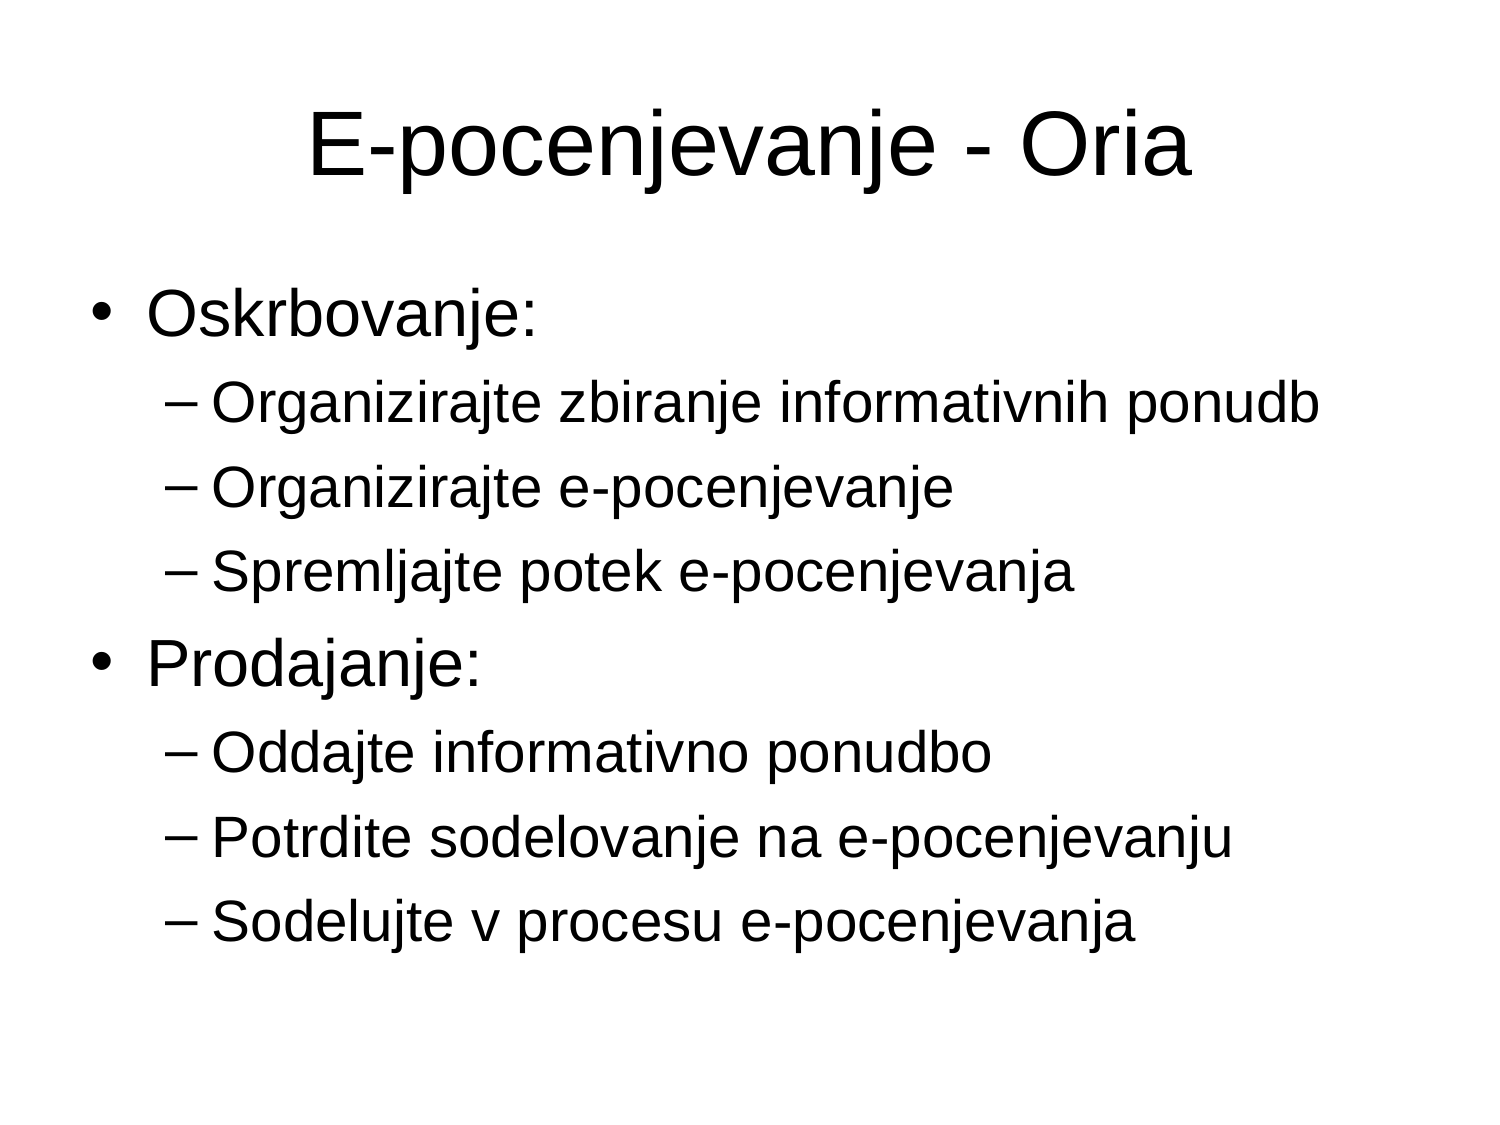

# E-pocenjevanje - Oria
Oskrbovanje:
Organizirajte zbiranje informativnih ponudb
Organizirajte e-pocenjevanje
Spremljajte potek e-pocenjevanja
Prodajanje:
Oddajte informativno ponudbo
Potrdite sodelovanje na e-pocenjevanju
Sodelujte v procesu e-pocenjevanja